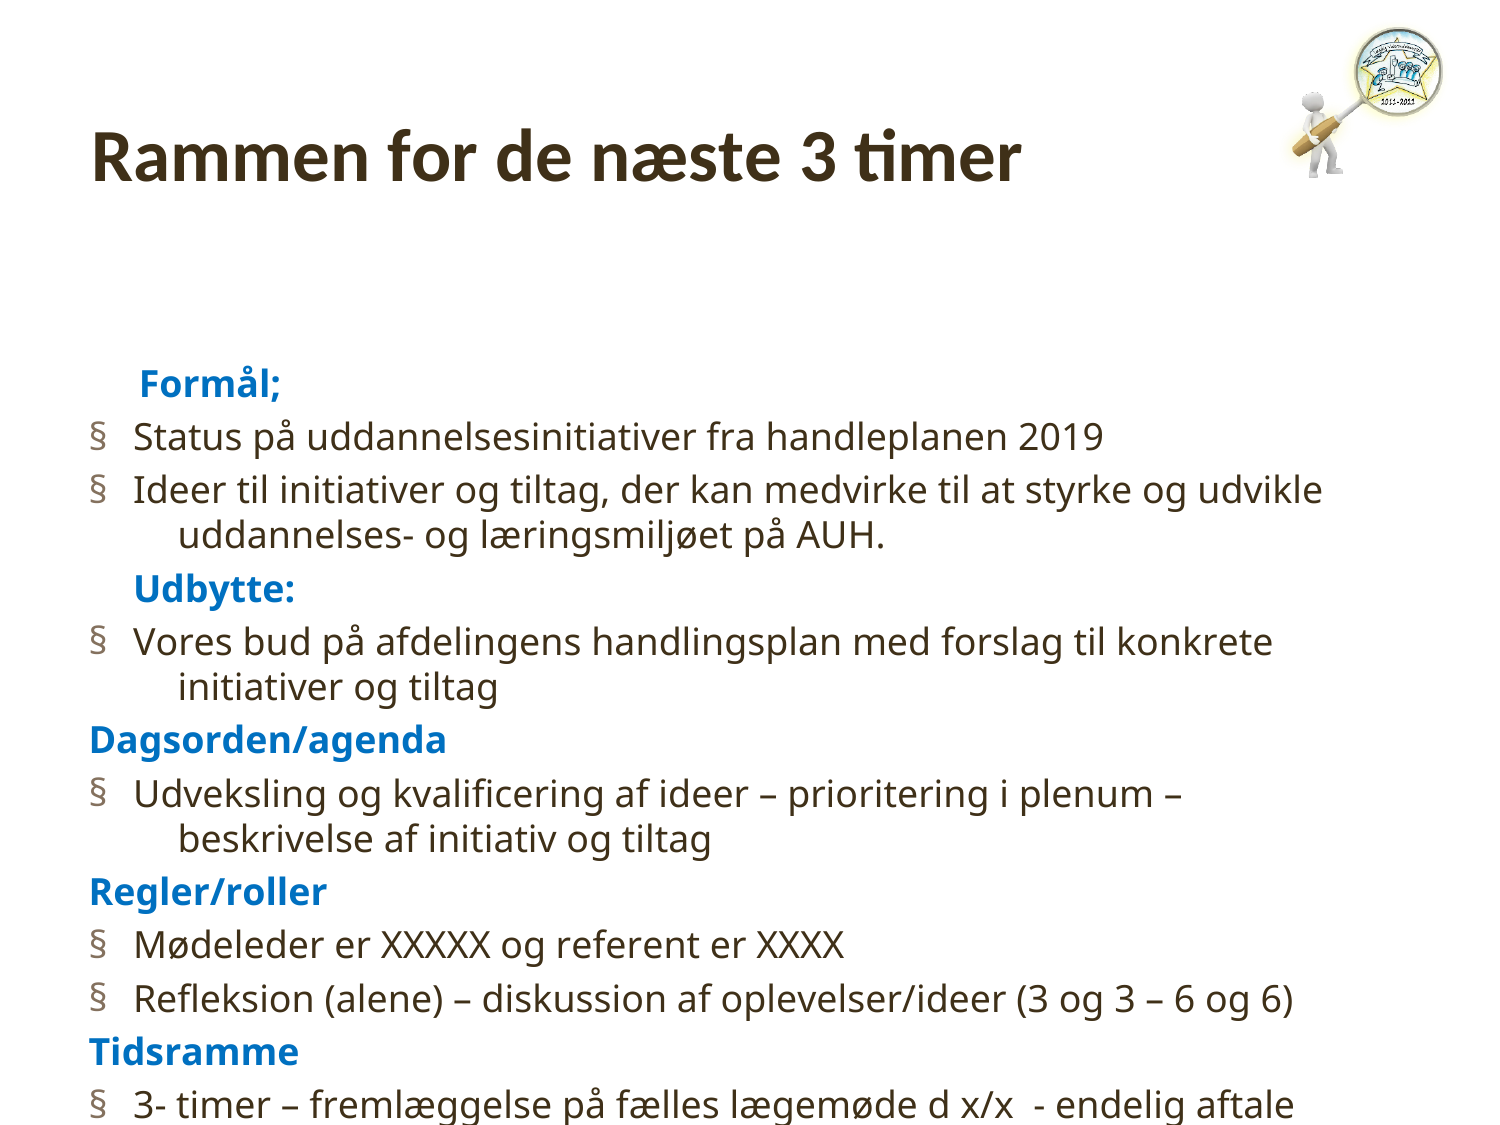

# Rammen for de næste 3 timer
Formål;
Status på uddannelsesinitiativer fra handleplanen 2019
Ideer til initiativer og tiltag, der kan medvirke til at styrke og udvikle uddannelses- og læringsmiljøet på AUH.
Udbytte:
Vores bud på afdelingens handlingsplan med forslag til konkrete initiativer og tiltag
Dagsorden/agenda
Udveksling og kvalificering af ideer – prioritering i plenum – beskrivelse af initiativ og tiltag
Regler/roller
Mødeleder er XXXXX og referent er XXXX
Refleksion (alene) – diskussion af oplevelser/ideer (3 og 3 – 6 og 6)
Tidsramme
3- timer – fremlæggelse på fælles lægemøde d x/x - endelig aftale